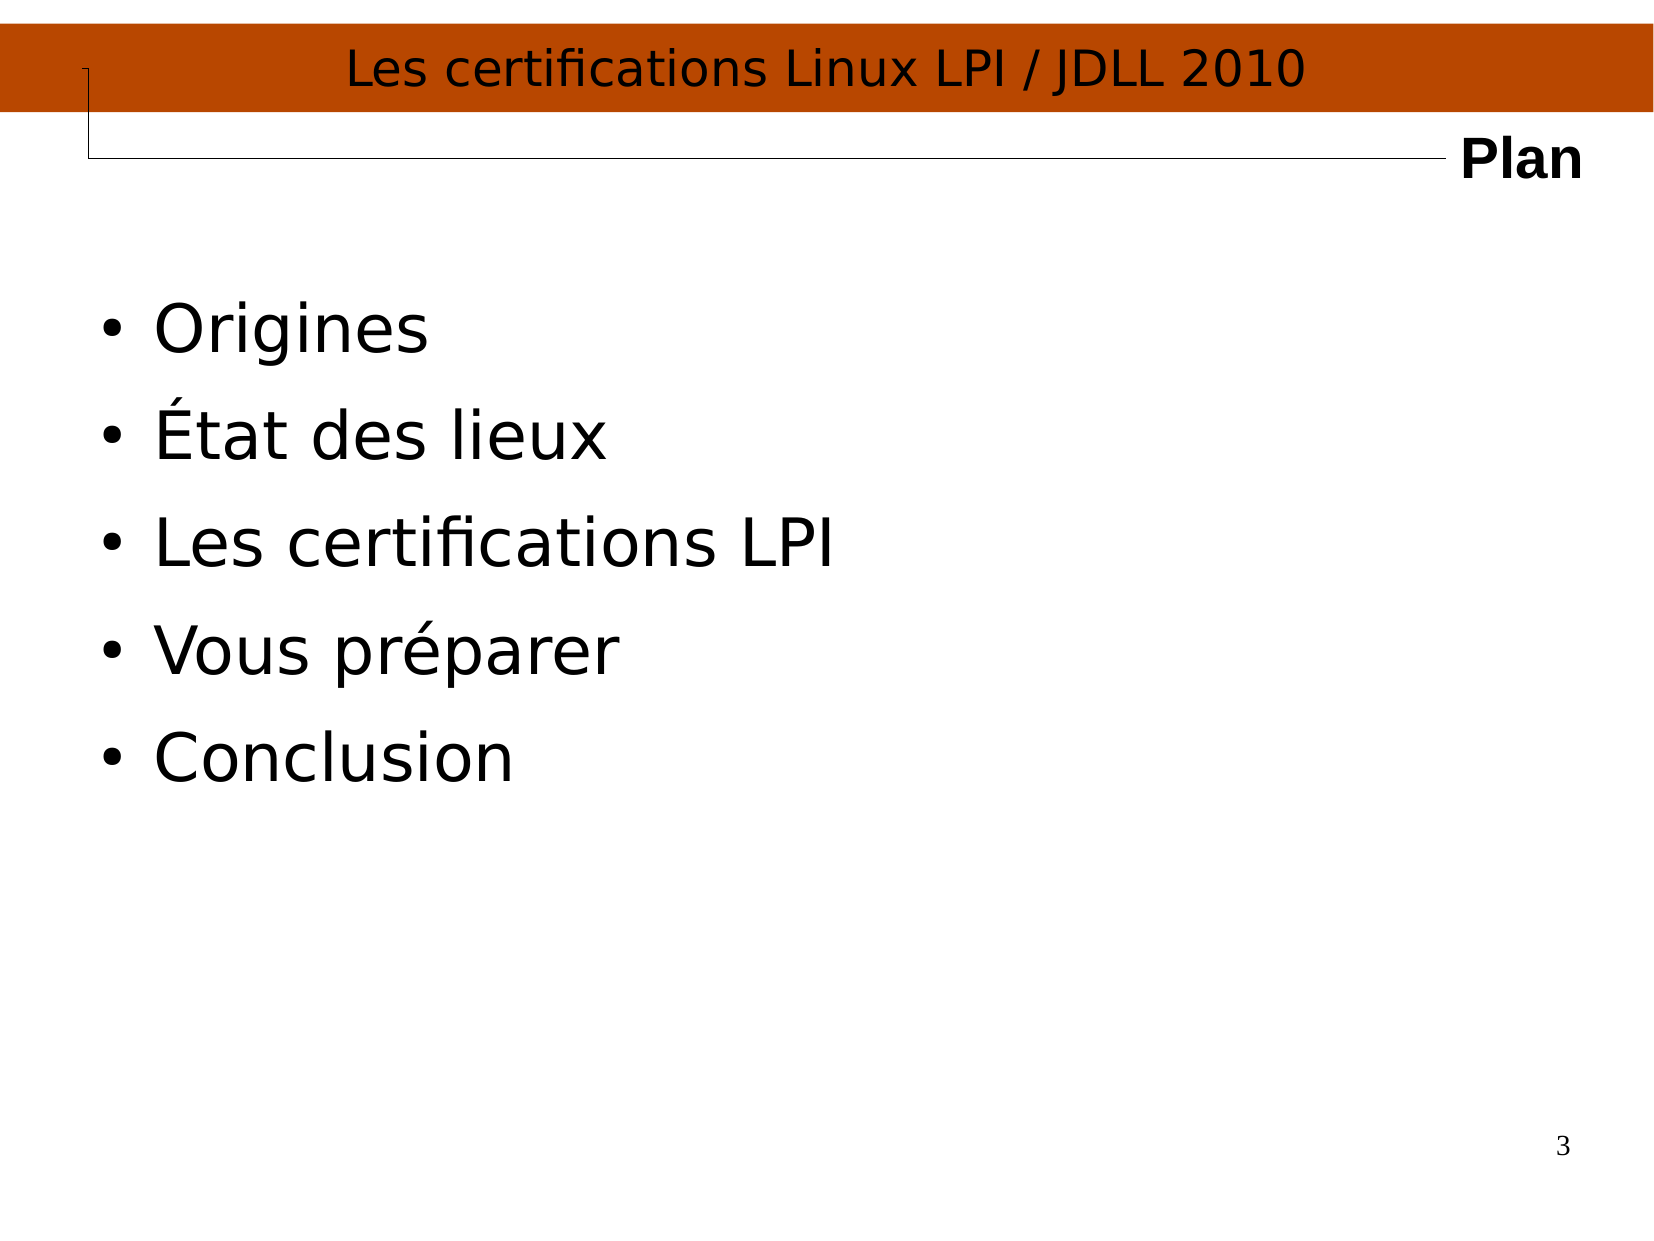

# Les certifications Linux LPI / JDLL 2010
Plan
Origines
État des lieux
Les certifications LPI
Vous préparer
Conclusion
3